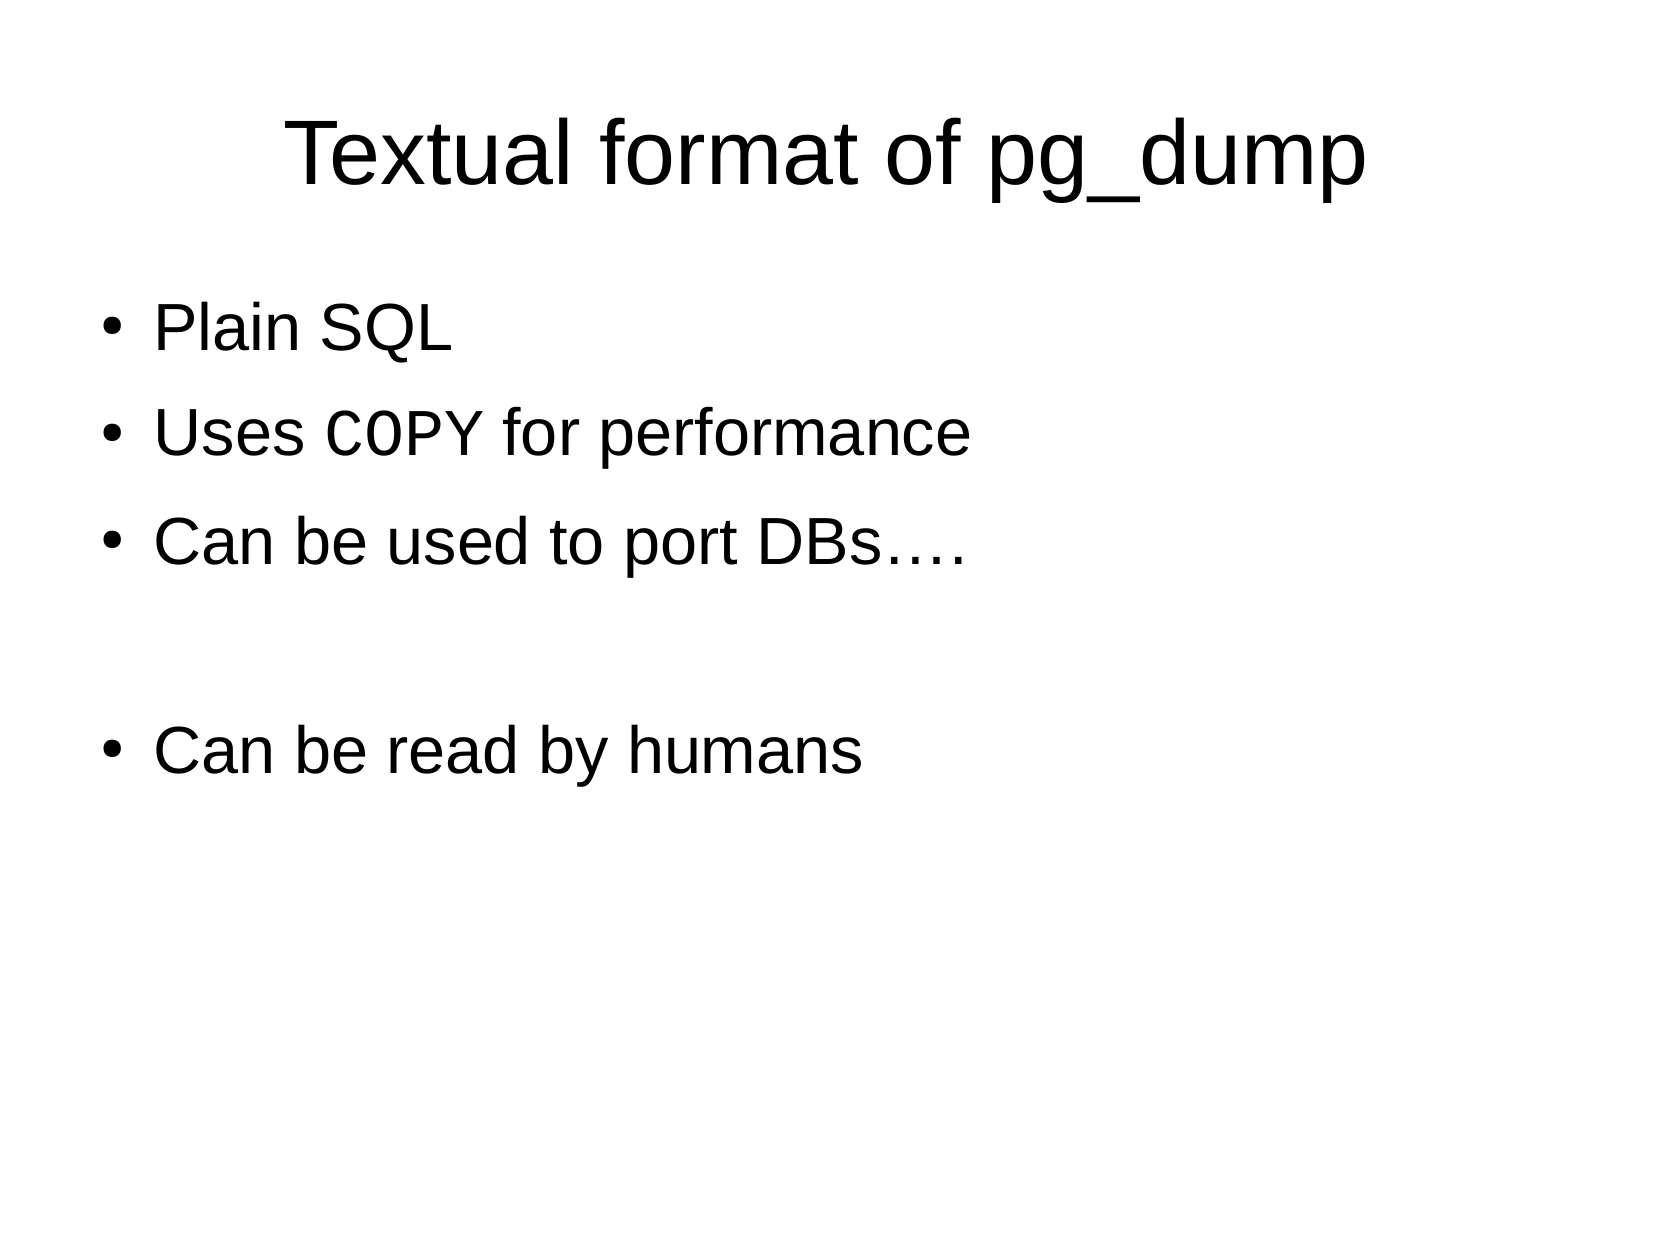

# Textual format of pg_dump
Plain SQL
Uses COPY for performance
Can be used to port DBs….
Can be read by humans